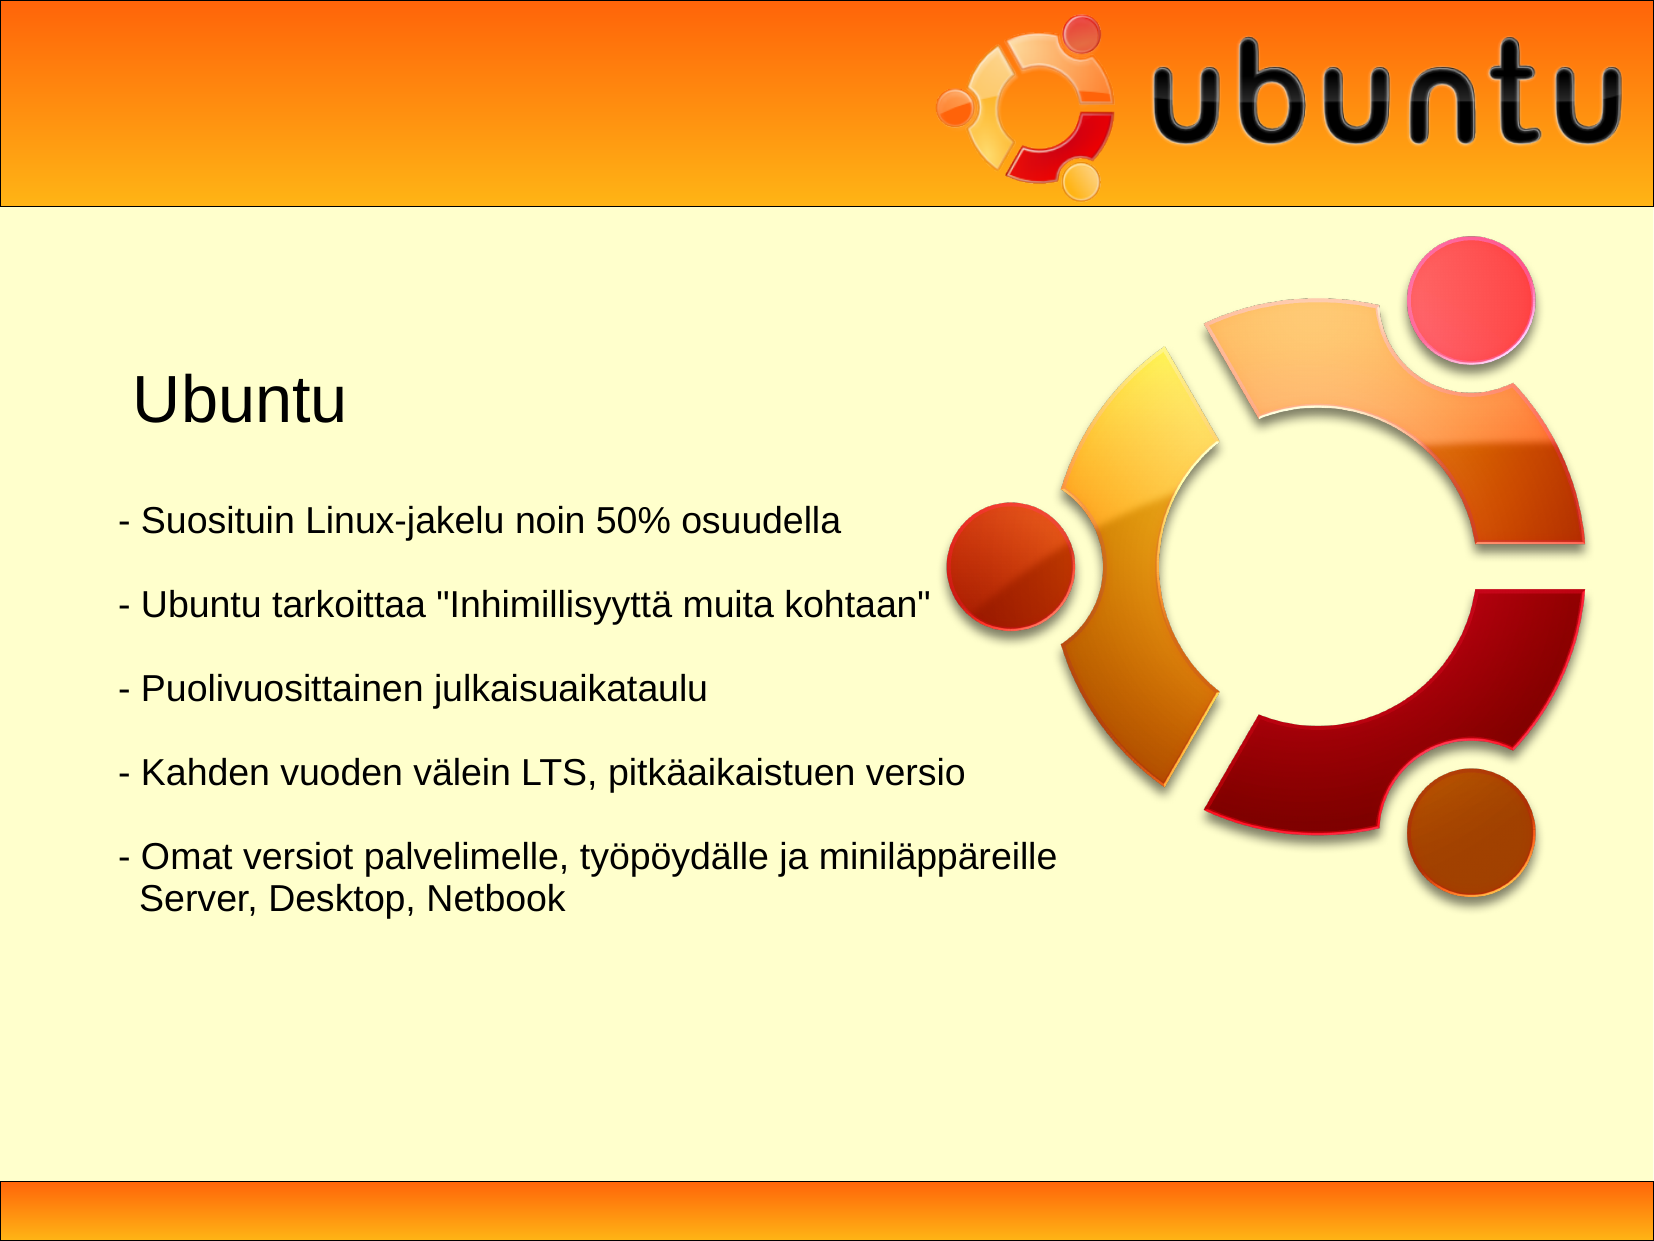

Ubuntu
	- Suosituin Linux-jakelu noin 50% osuudella
	- Ubuntu tarkoittaa "Inhimillisyyttä muita kohtaan"
	- Puolivuosittainen julkaisuaikataulu
	- Kahden vuoden välein LTS, pitkäaikaistuen versio
	- Omat versiot palvelimelle, työpöydälle ja miniläppäreille
	 Server, Desktop, Netbook